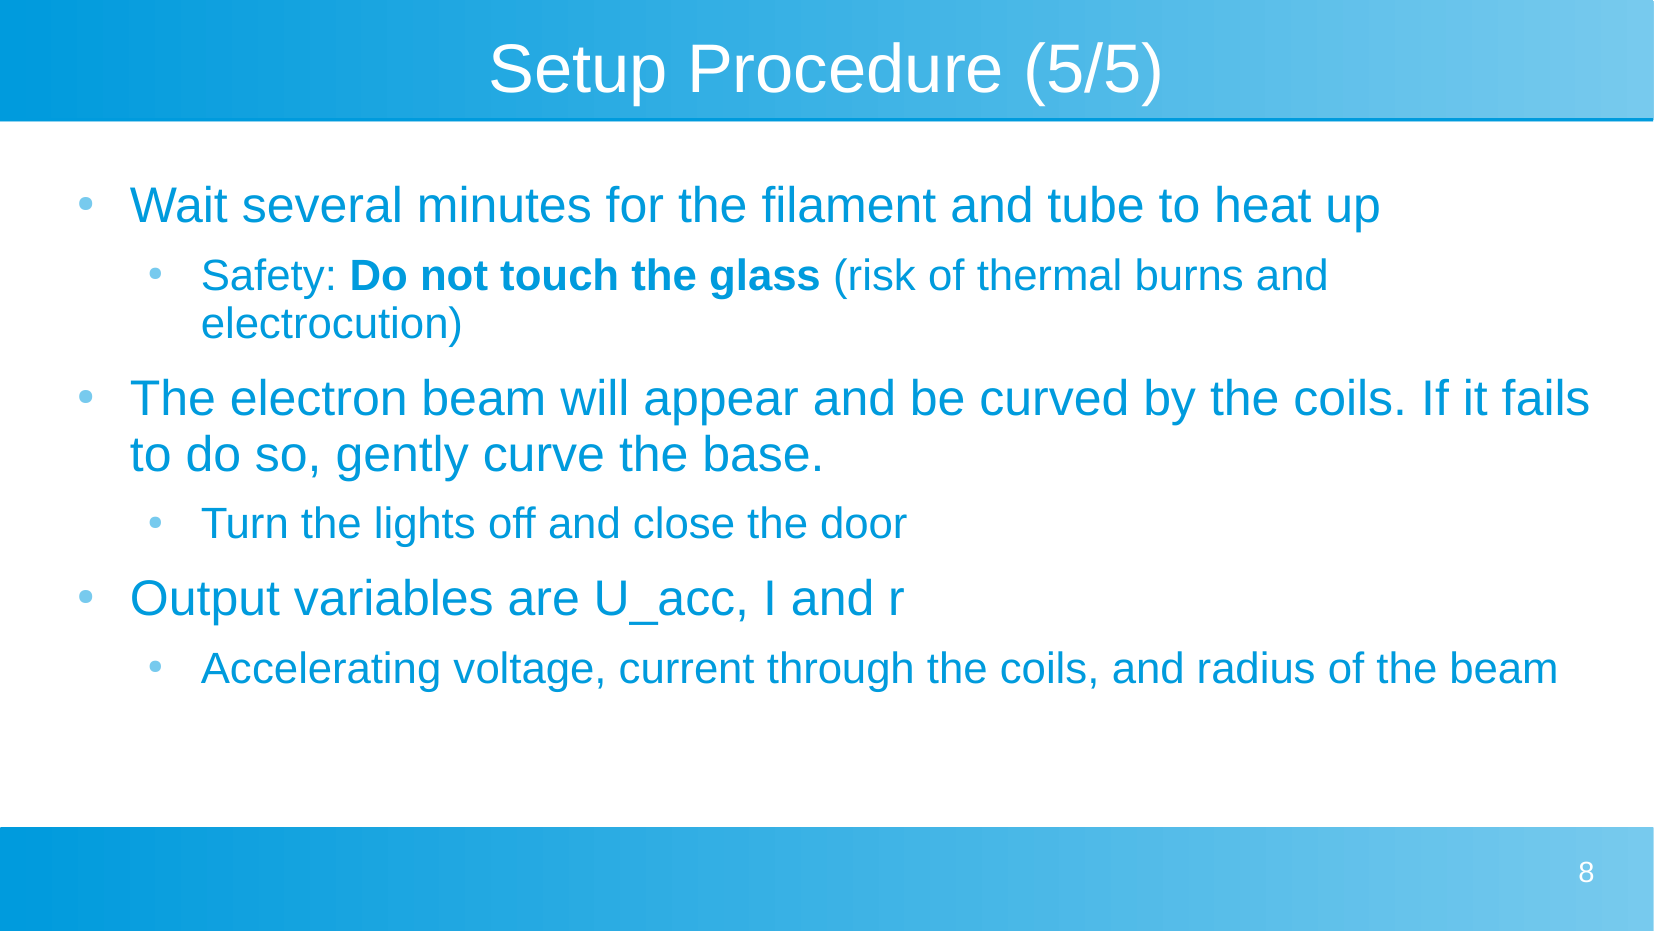

# Setup Procedure (5/5)
Wait several minutes for the filament and tube to heat up
Safety: Do not touch the glass (risk of thermal burns and electrocution)
The electron beam will appear and be curved by the coils. If it fails to do so, gently curve the base.
Turn the lights off and close the door
Output variables are U_acc, I and r
Accelerating voltage, current through the coils, and radius of the beam
8